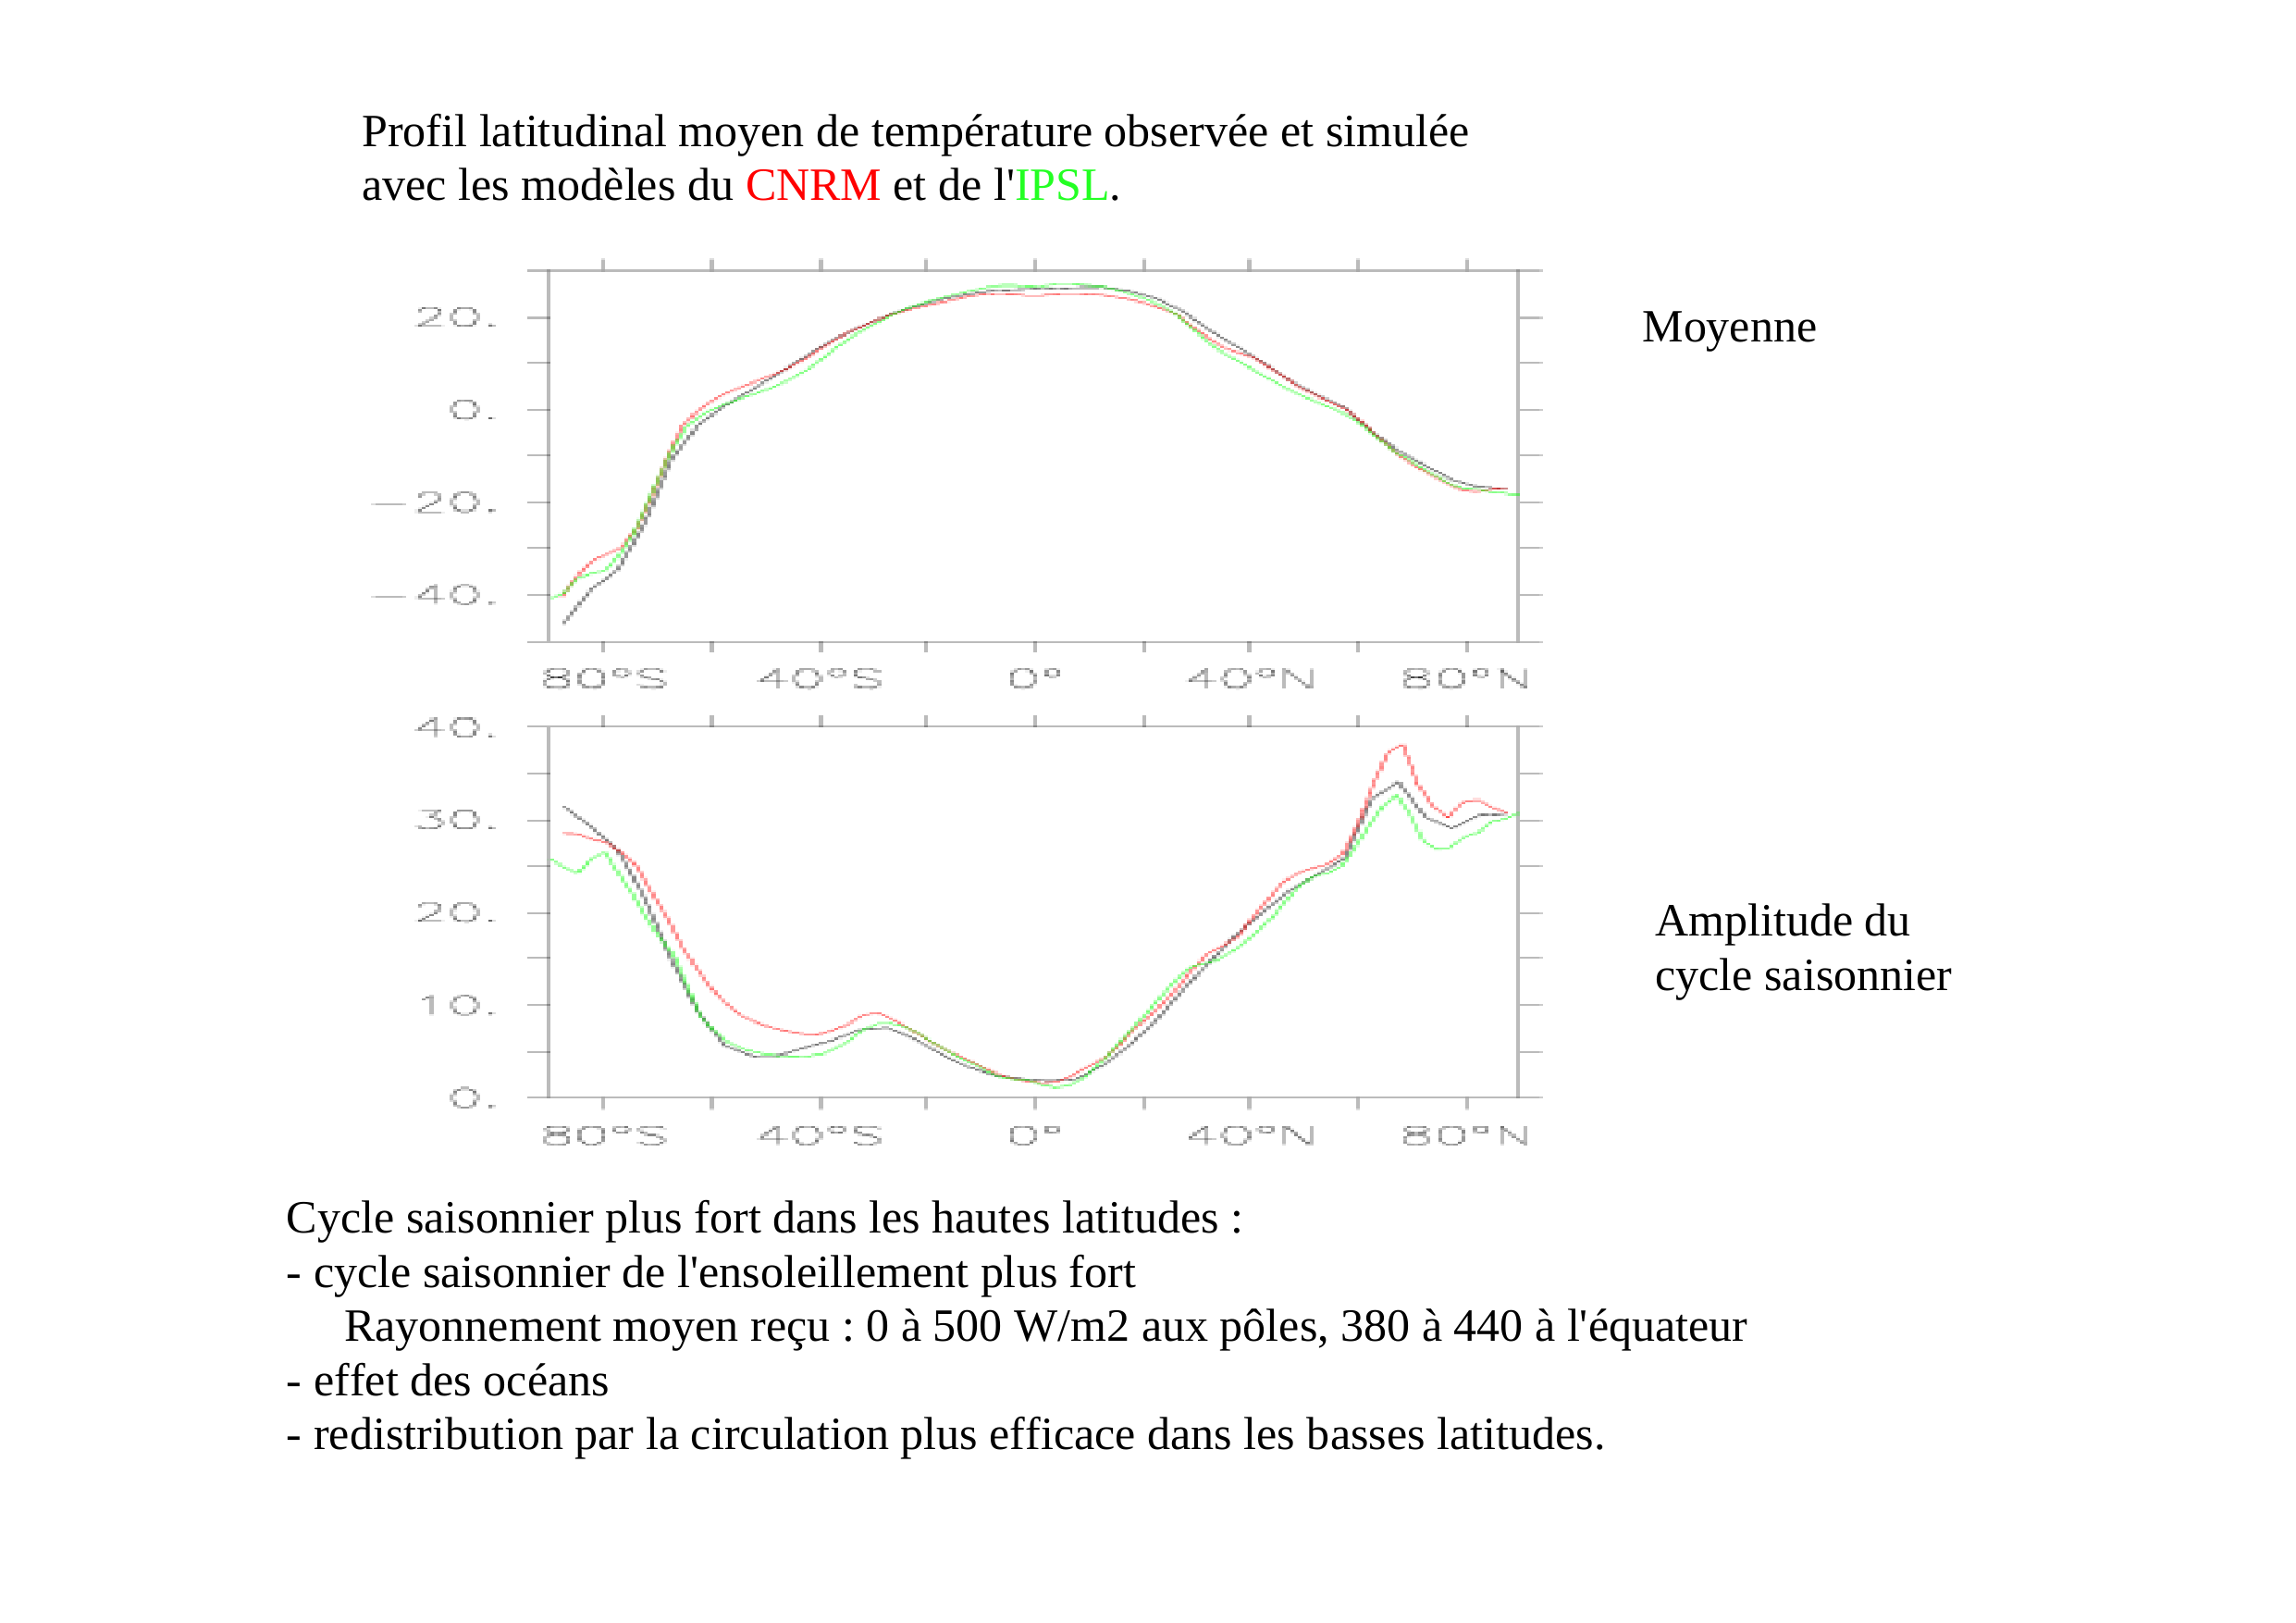

Profil latitudinal moyen de température observée et simulée
avec les modèles du CNRM et de l'IPSL.
Moyenne
Amplitude du
cycle saisonnier
Cycle saisonnier plus fort dans les hautes latitudes :
- cycle saisonnier de l'ensoleillement plus fort
 Rayonnement moyen reçu : 0 à 500 W/m2 aux pôles, 380 à 440 à l'équateur
- effet des océans
- redistribution par la circulation plus efficace dans les basses latitudes.